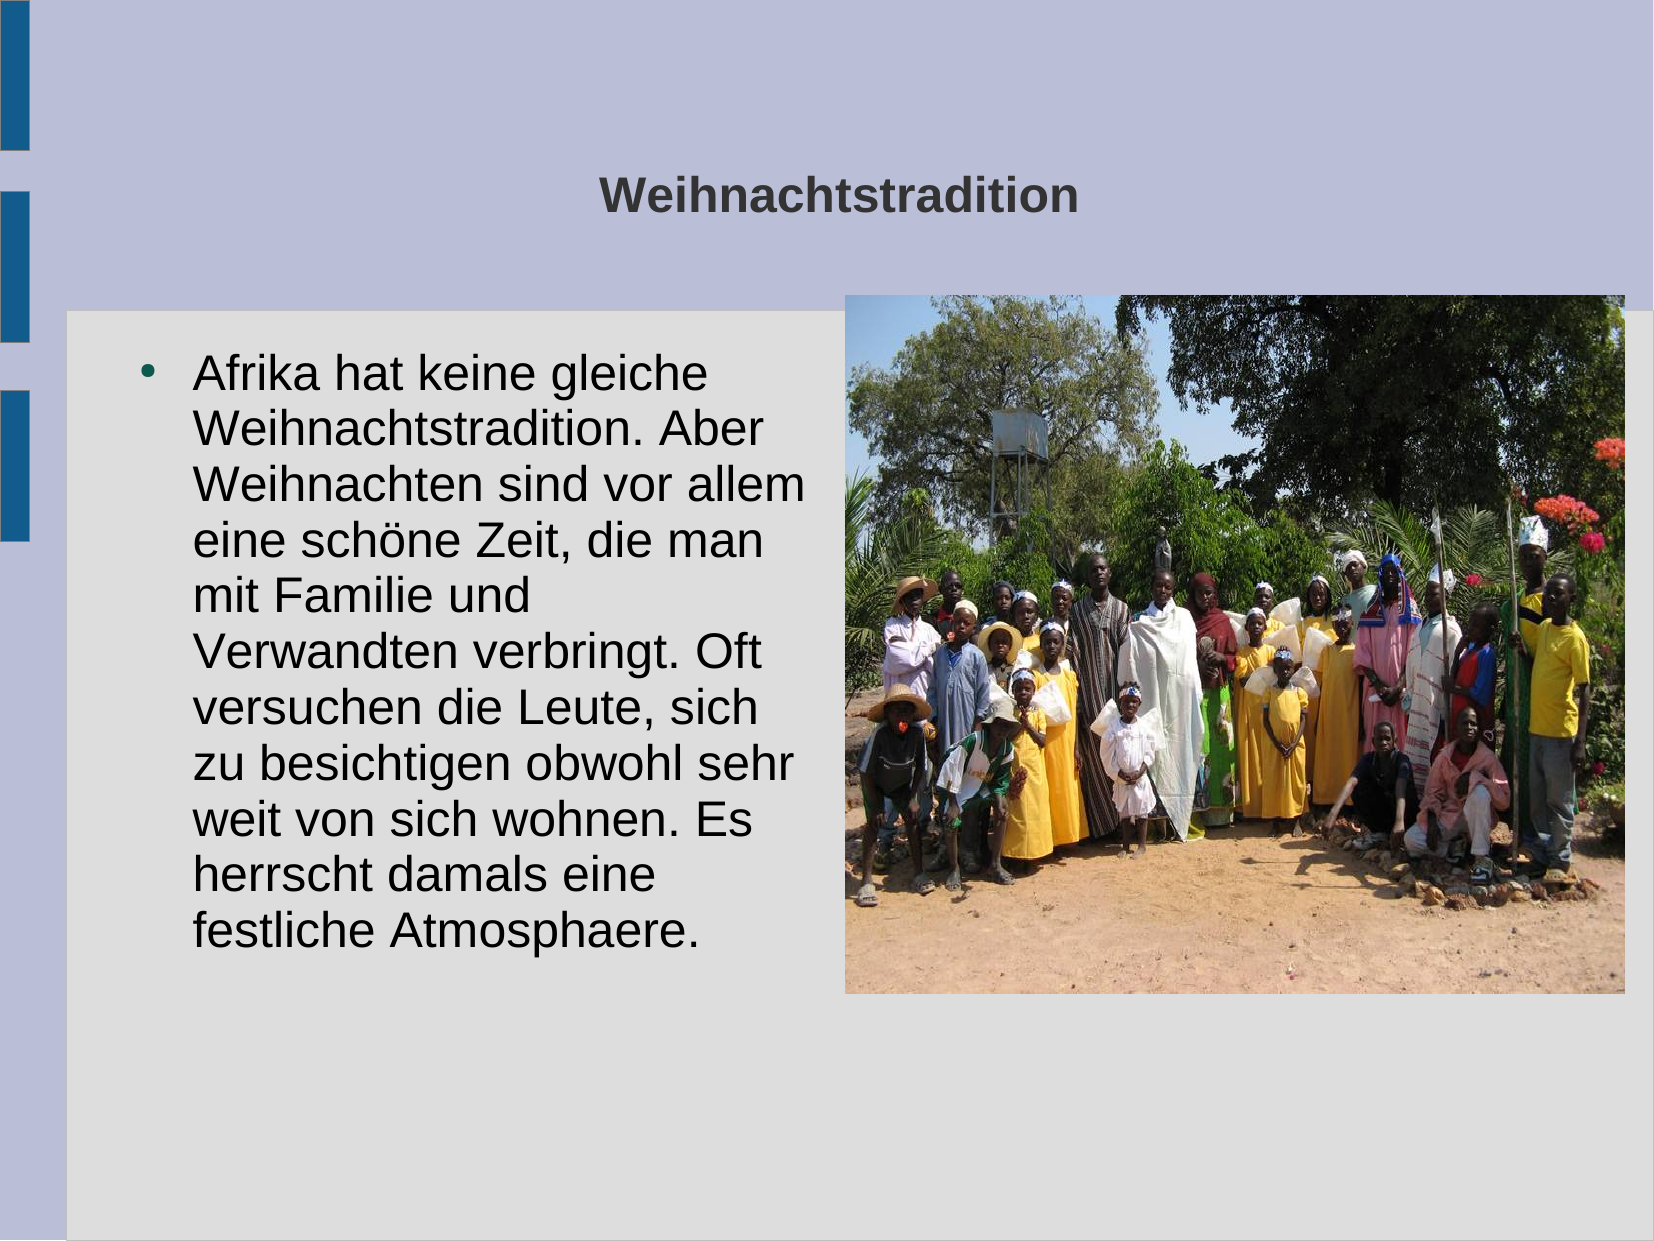

# Weihnachtstradition
Afrika hat keine gleiche Weihnachtstradition. Aber Weihnachten sind vor allem eine schöne Zeit, die man mit Familie und Verwandten verbringt. Oft versuchen die Leute, sich zu besichtigen obwohl sehr weit von sich wohnen. Es herrscht damals eine festliche Atmosphaere.